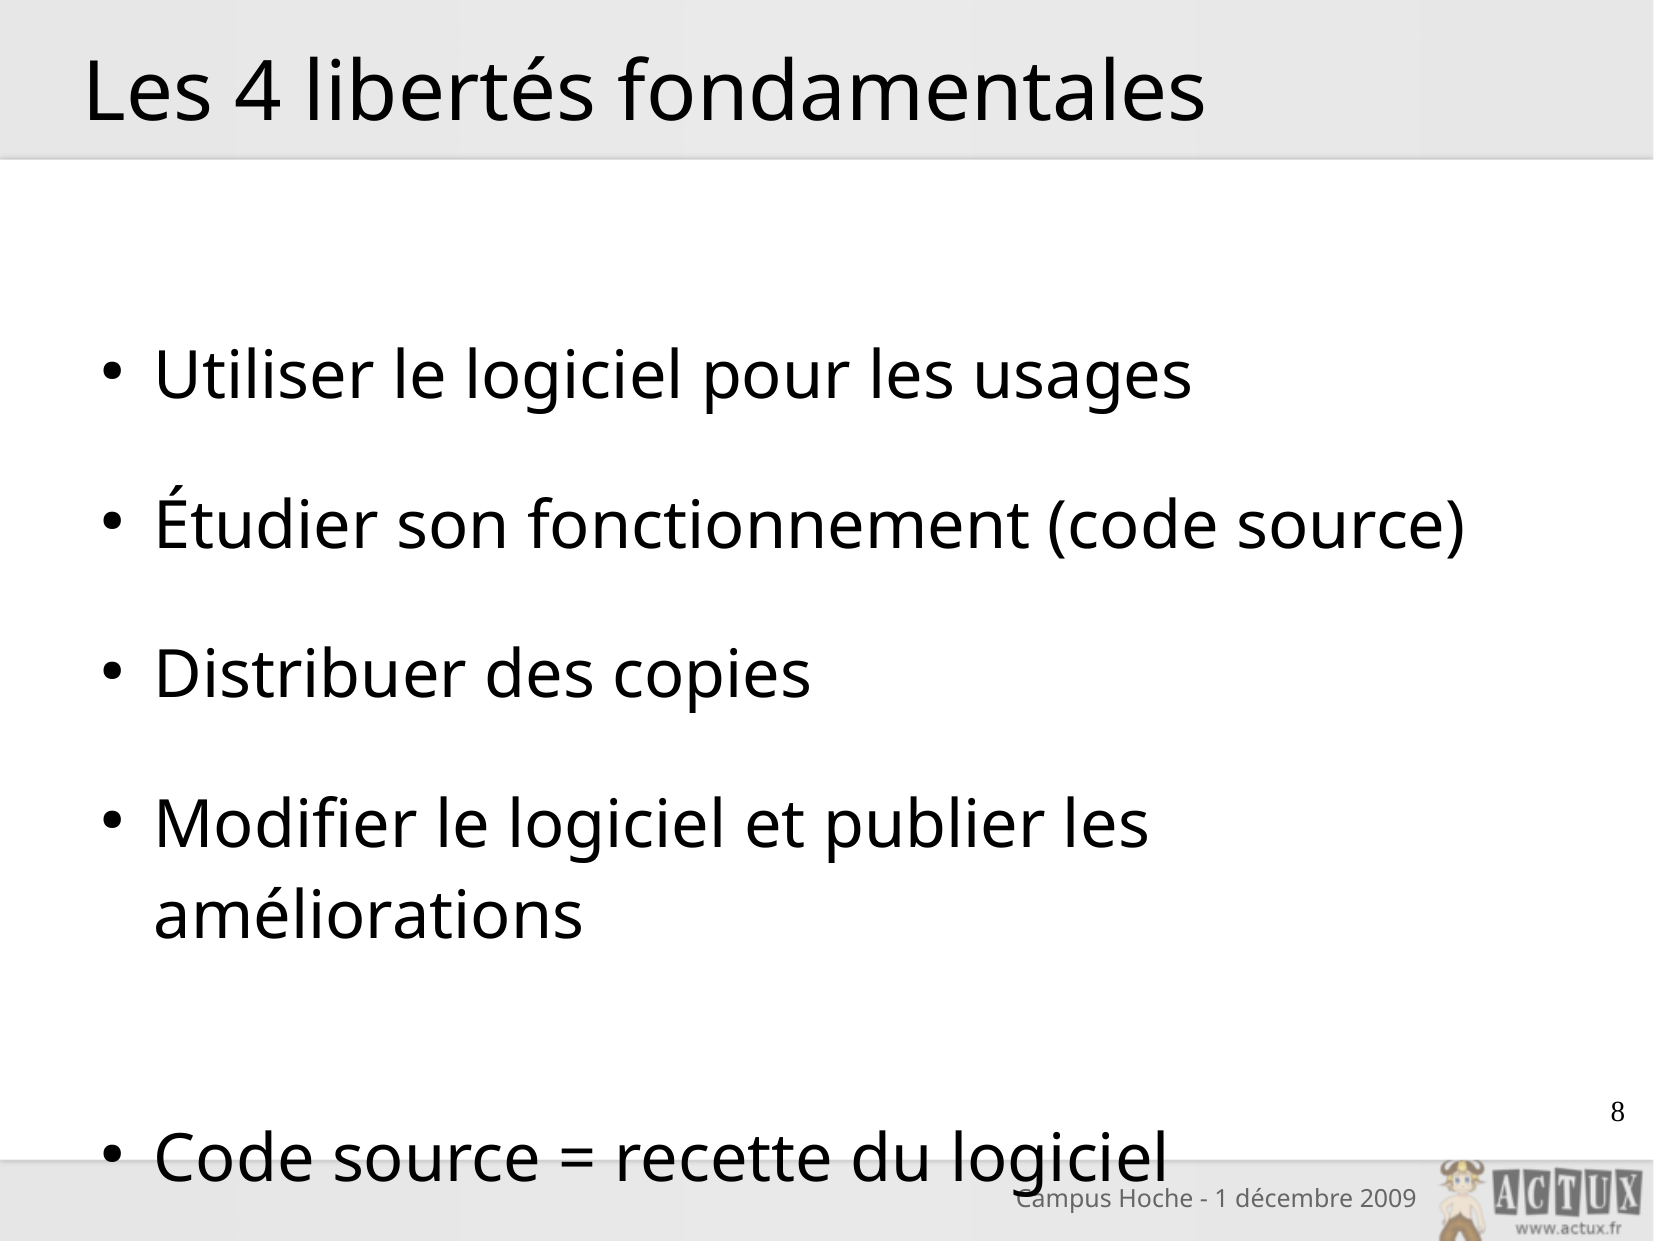

# Les 4 libertés fondamentales
Utiliser le logiciel pour les usages
Étudier son fonctionnement (code source)
Distribuer des copies
Modifier le logiciel et publier les améliorations
Code source = recette du logiciel
8
Campus Hoche - 1 décembre 2009